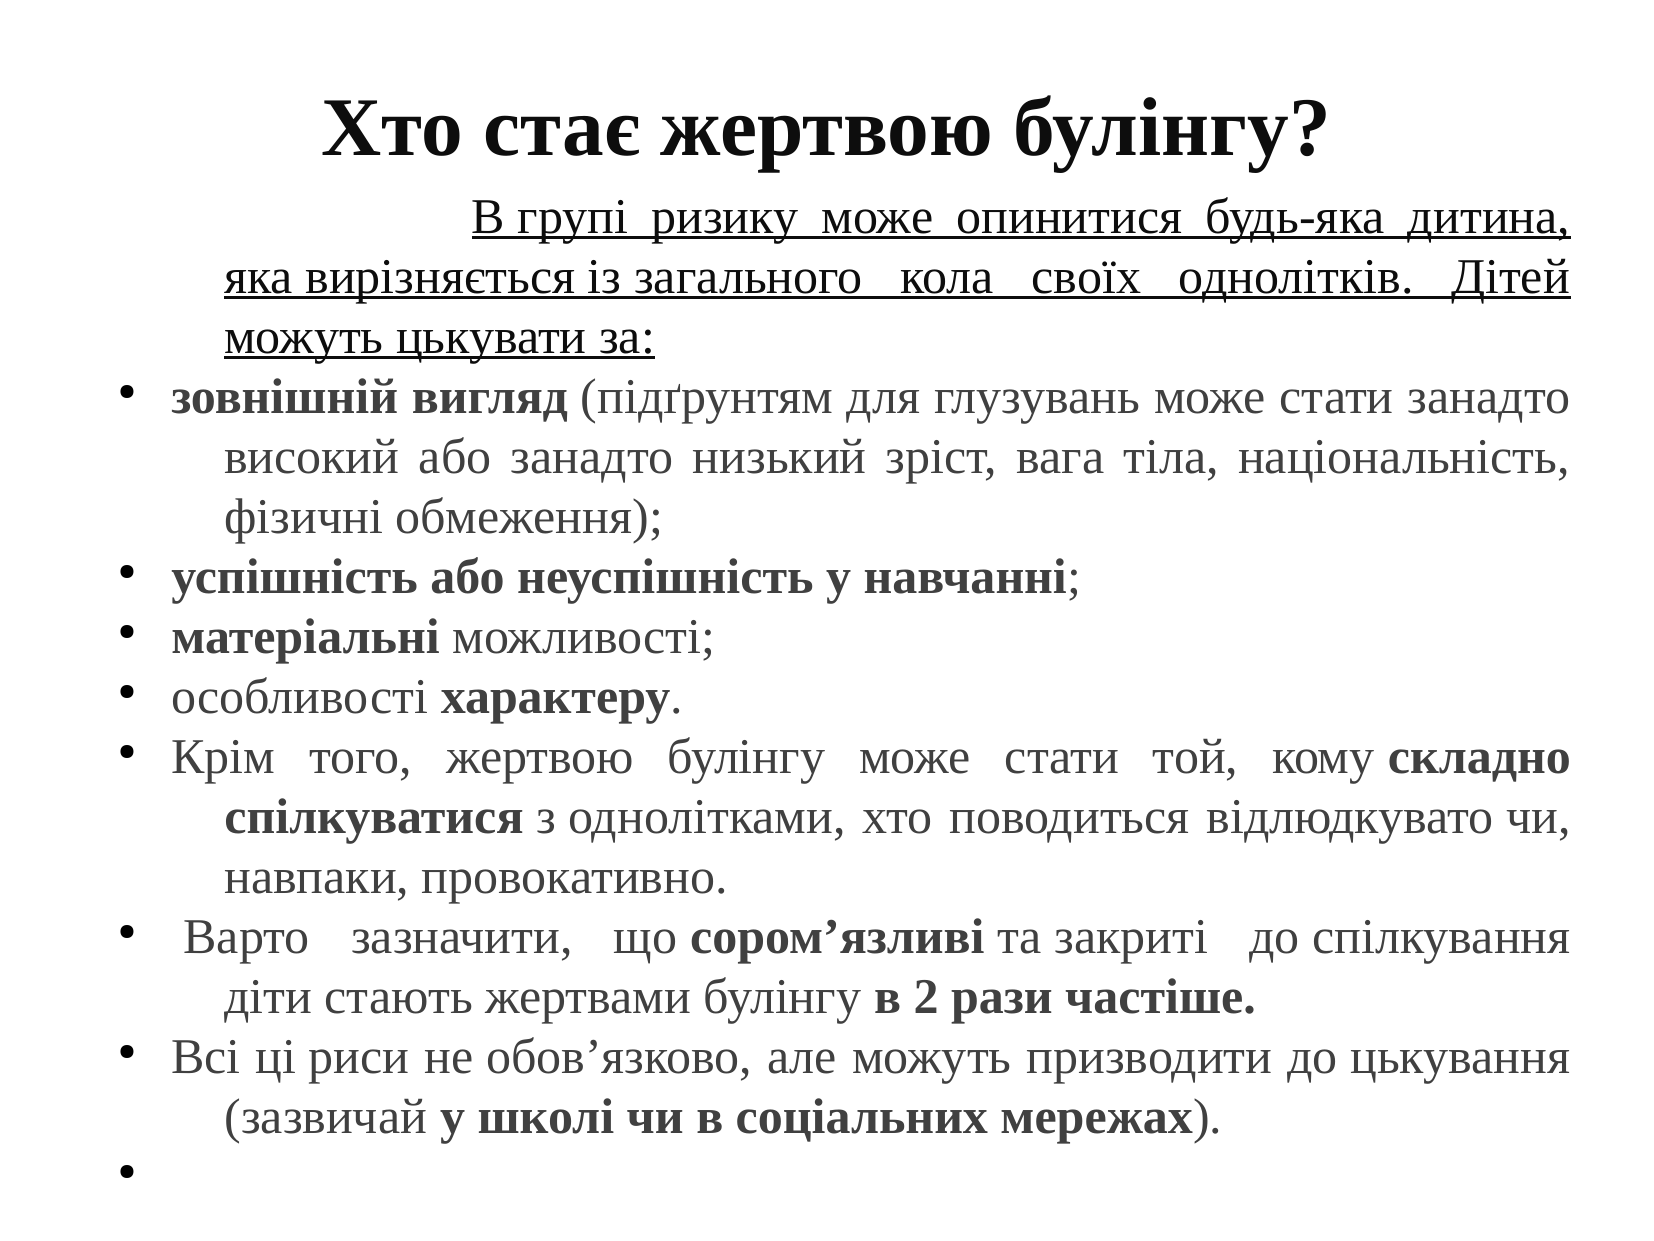

# Хто стає жертвою булінгу?
 В групі ризику може опинитися будь-яка дитина, яка вирізняється із загального кола своїх однолітків. Дітей можуть цькувати за:
зовнішній вигляд (підґрунтям для глузувань може стати занадто високий або занадто низький зріст, вага тіла, національність, фізичні обмеження);
успішність або неуспішність у навчанні;
матеріальні можливості;
особливості характеру.
Крім того, жертвою булінгу може стати той, кому складно спілкуватися з однолітками, хто поводиться відлюдкувато чи, навпаки, провокативно.
 Варто зазначити, що сором’язливі та закриті до спілкування діти стають жертвами булінгу в 2 рази частіше.
Всі ці риси не обов’язково, але можуть призводити до цькування (зазвичай у школі чи в соціальних мережах).